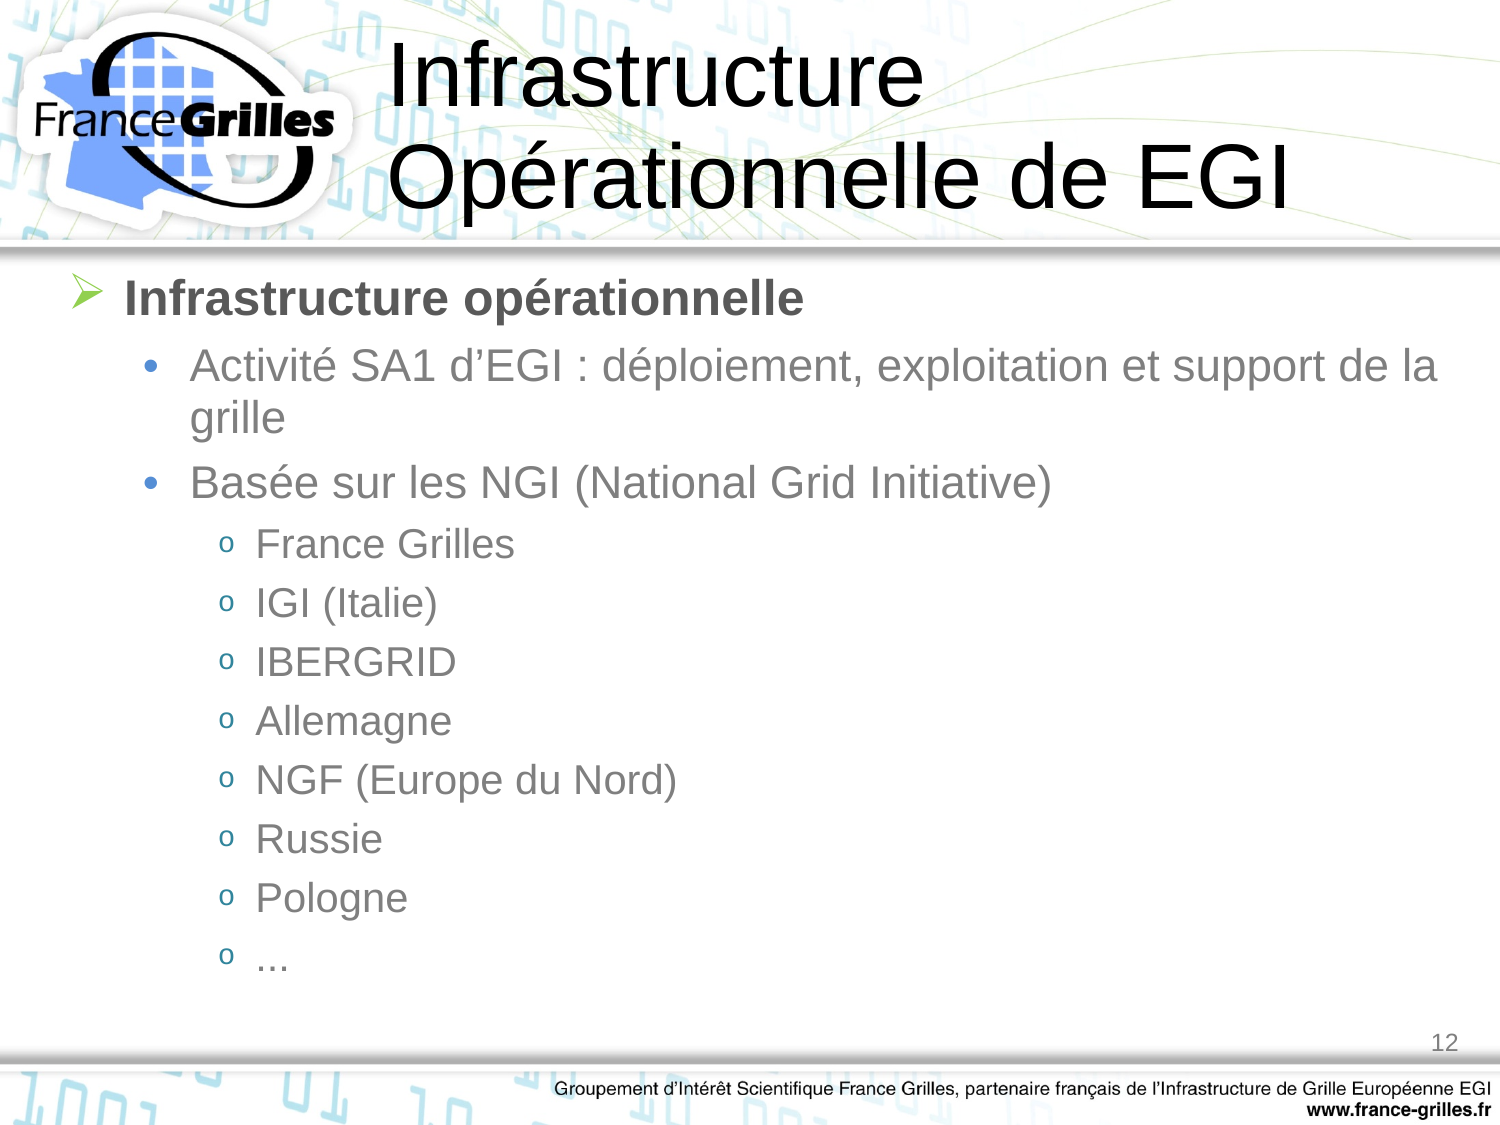

# Infrastructure Opérationnelle de EGI
Infrastructure opérationnelle
Activité SA1 d’EGI : déploiement, exploitation et support de la grille
Basée sur les NGI (National Grid Initiative)
France Grilles
IGI (Italie)
IBERGRID
Allemagne
NGF (Europe du Nord)
Russie
Pologne
...
12